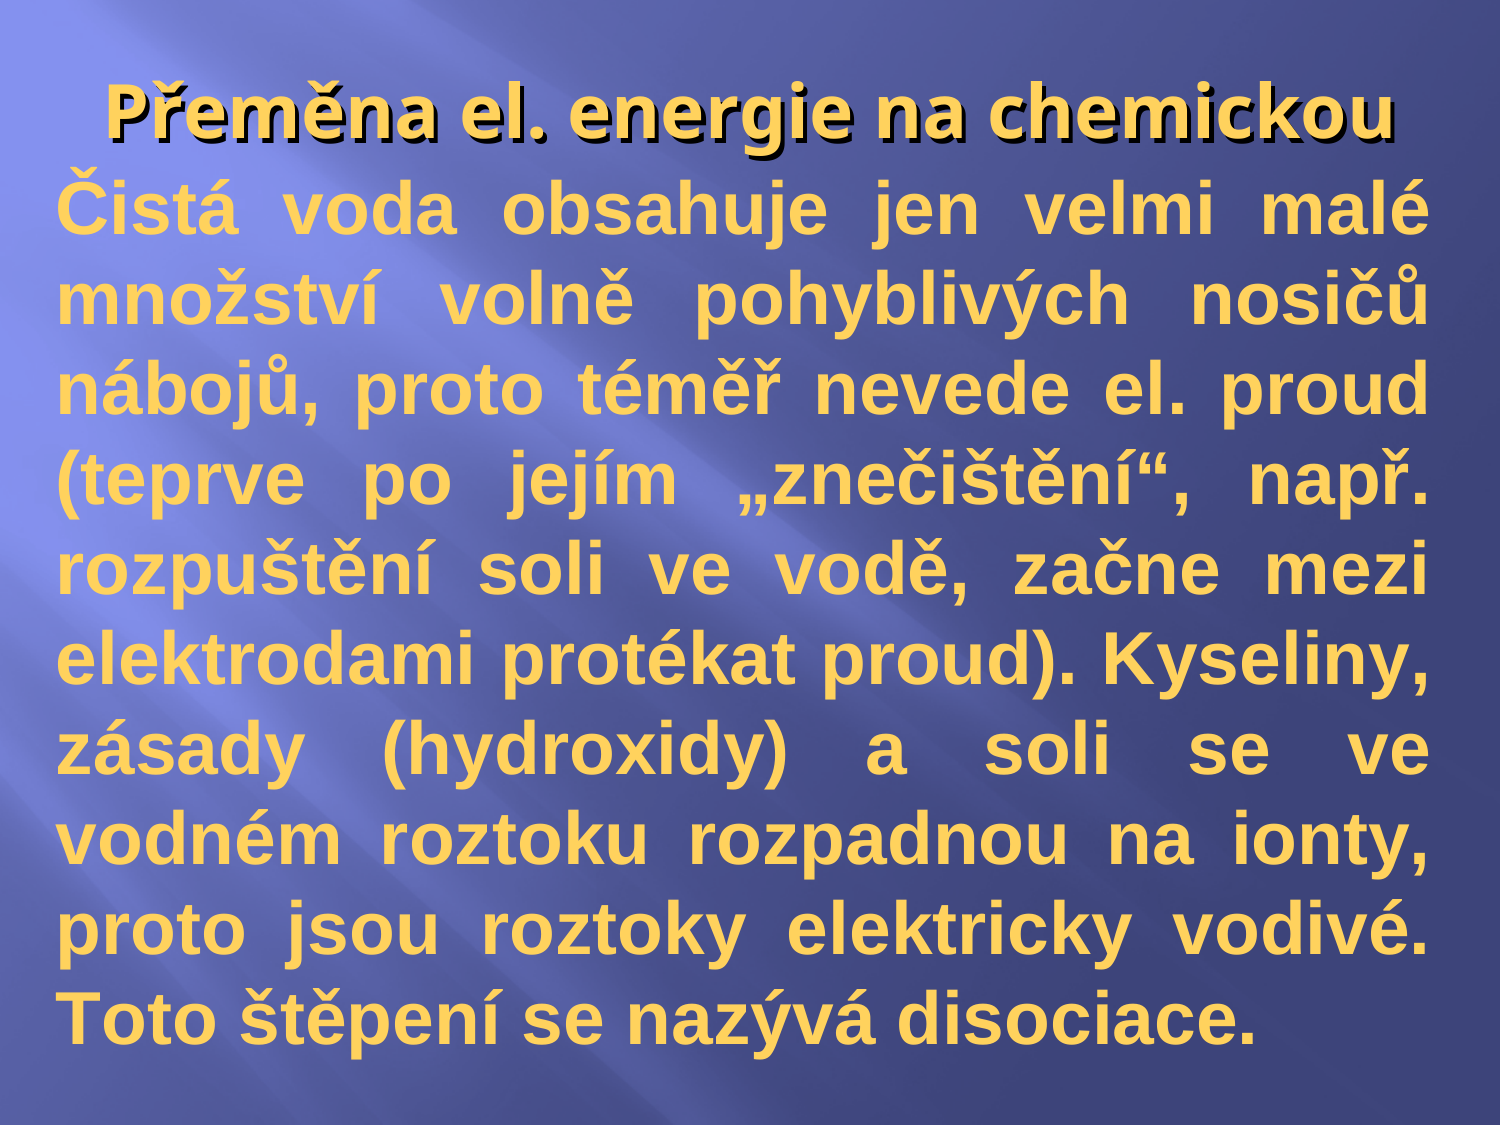

# Přeměna el. energie na chemickou
Čistá voda obsahuje jen velmi malé množství volně pohyblivých nosičů nábojů, proto téměř nevede el. proud (teprve po jejím „znečištění“, např. rozpuštění soli ve vodě, začne mezi elektrodami protékat proud). Kyseliny, zásady (hydroxidy) a soli se ve vodném roztoku rozpadnou na ionty, proto jsou roztoky elektricky vodivé. Toto štěpení se nazývá disociace.